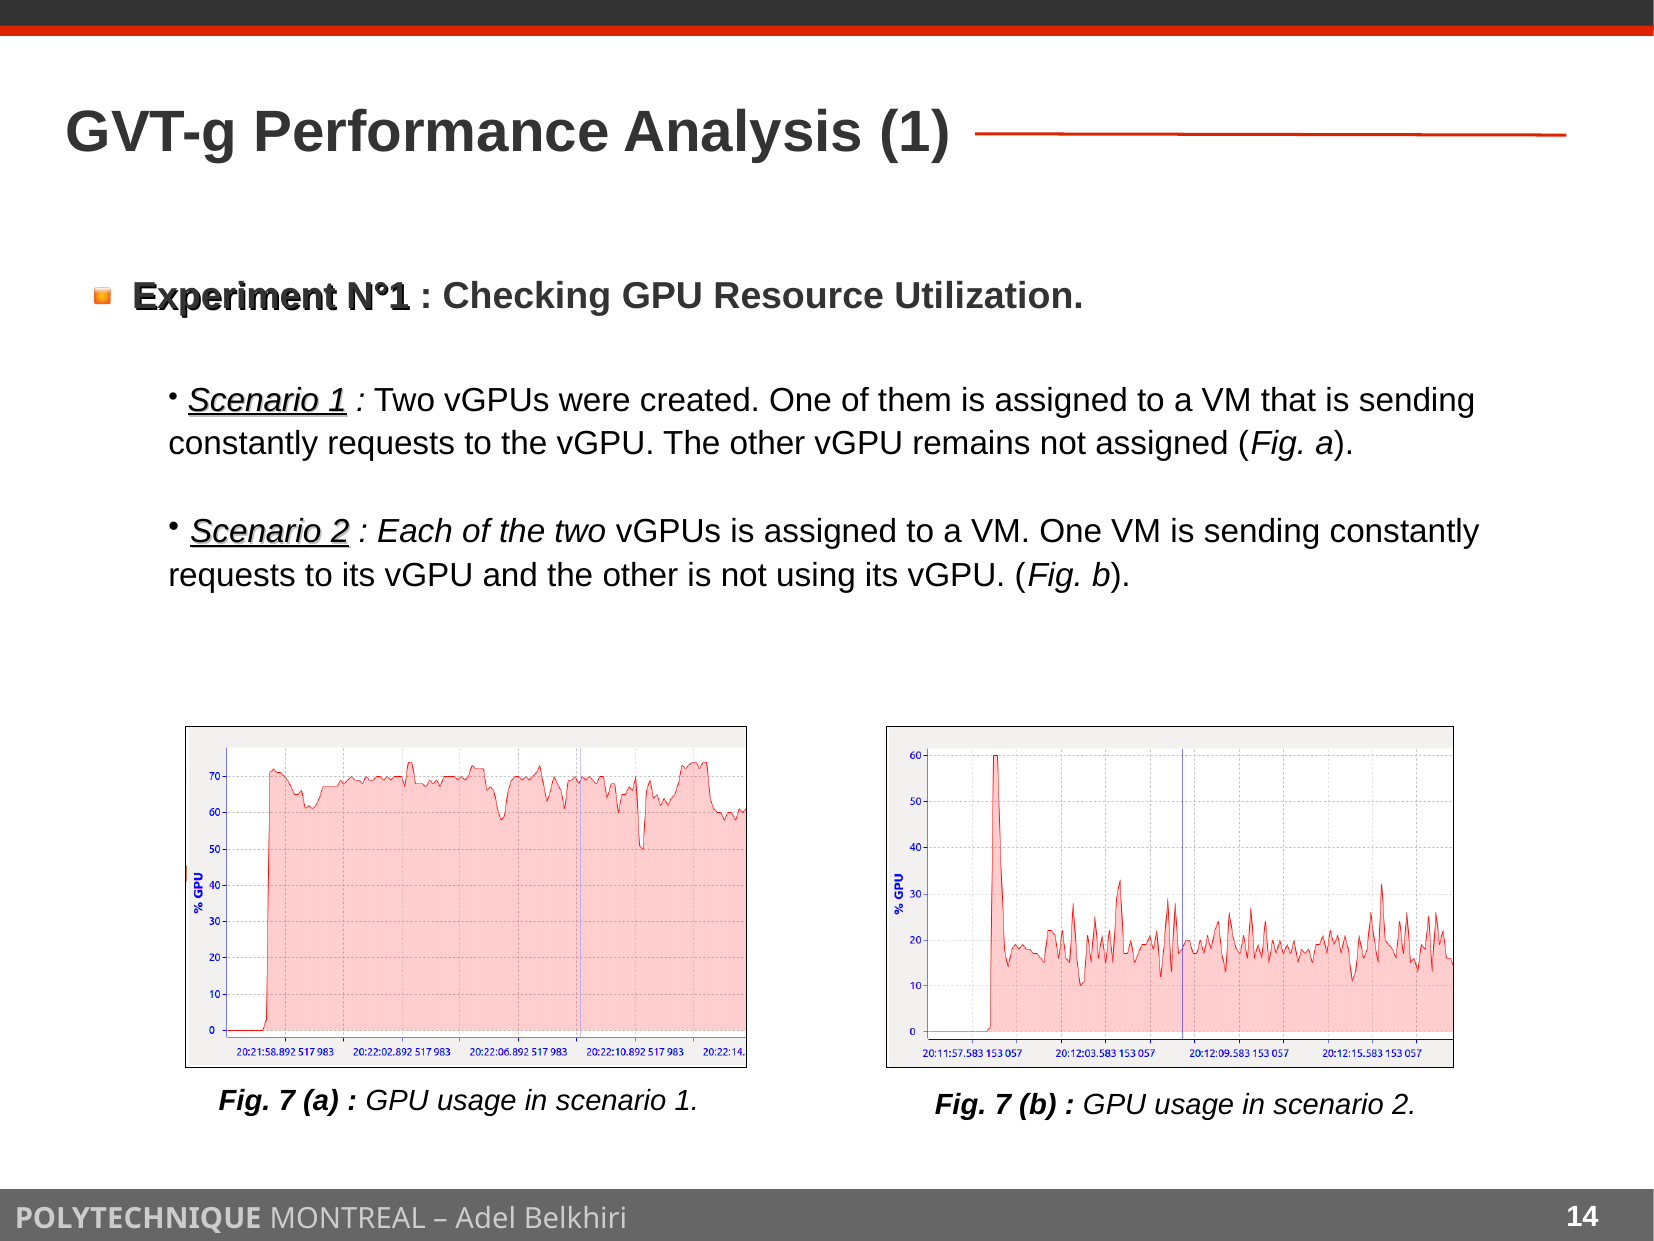

GVT-g Performance Analysis (1)
 Experiment N°1 : Checking GPU Resource Utilization.
 Scenario 1 : Two vGPUs were created. One of them is assigned to a VM that is sending constantly requests to the vGPU. The other vGPU remains not assigned (Fig. a).
 Scenario 2 : Each of the two vGPUs is assigned to a VM. One VM is sending constantly requests to its vGPU and the other is not using its vGPU. (Fig. b).
Fig. 7 (a) : GPU usage in scenario 1.
Fig. 7 (b) : GPU usage in scenario 2.
POLYTECHNIQUE MONTREAL – Adel Belkhiri
14